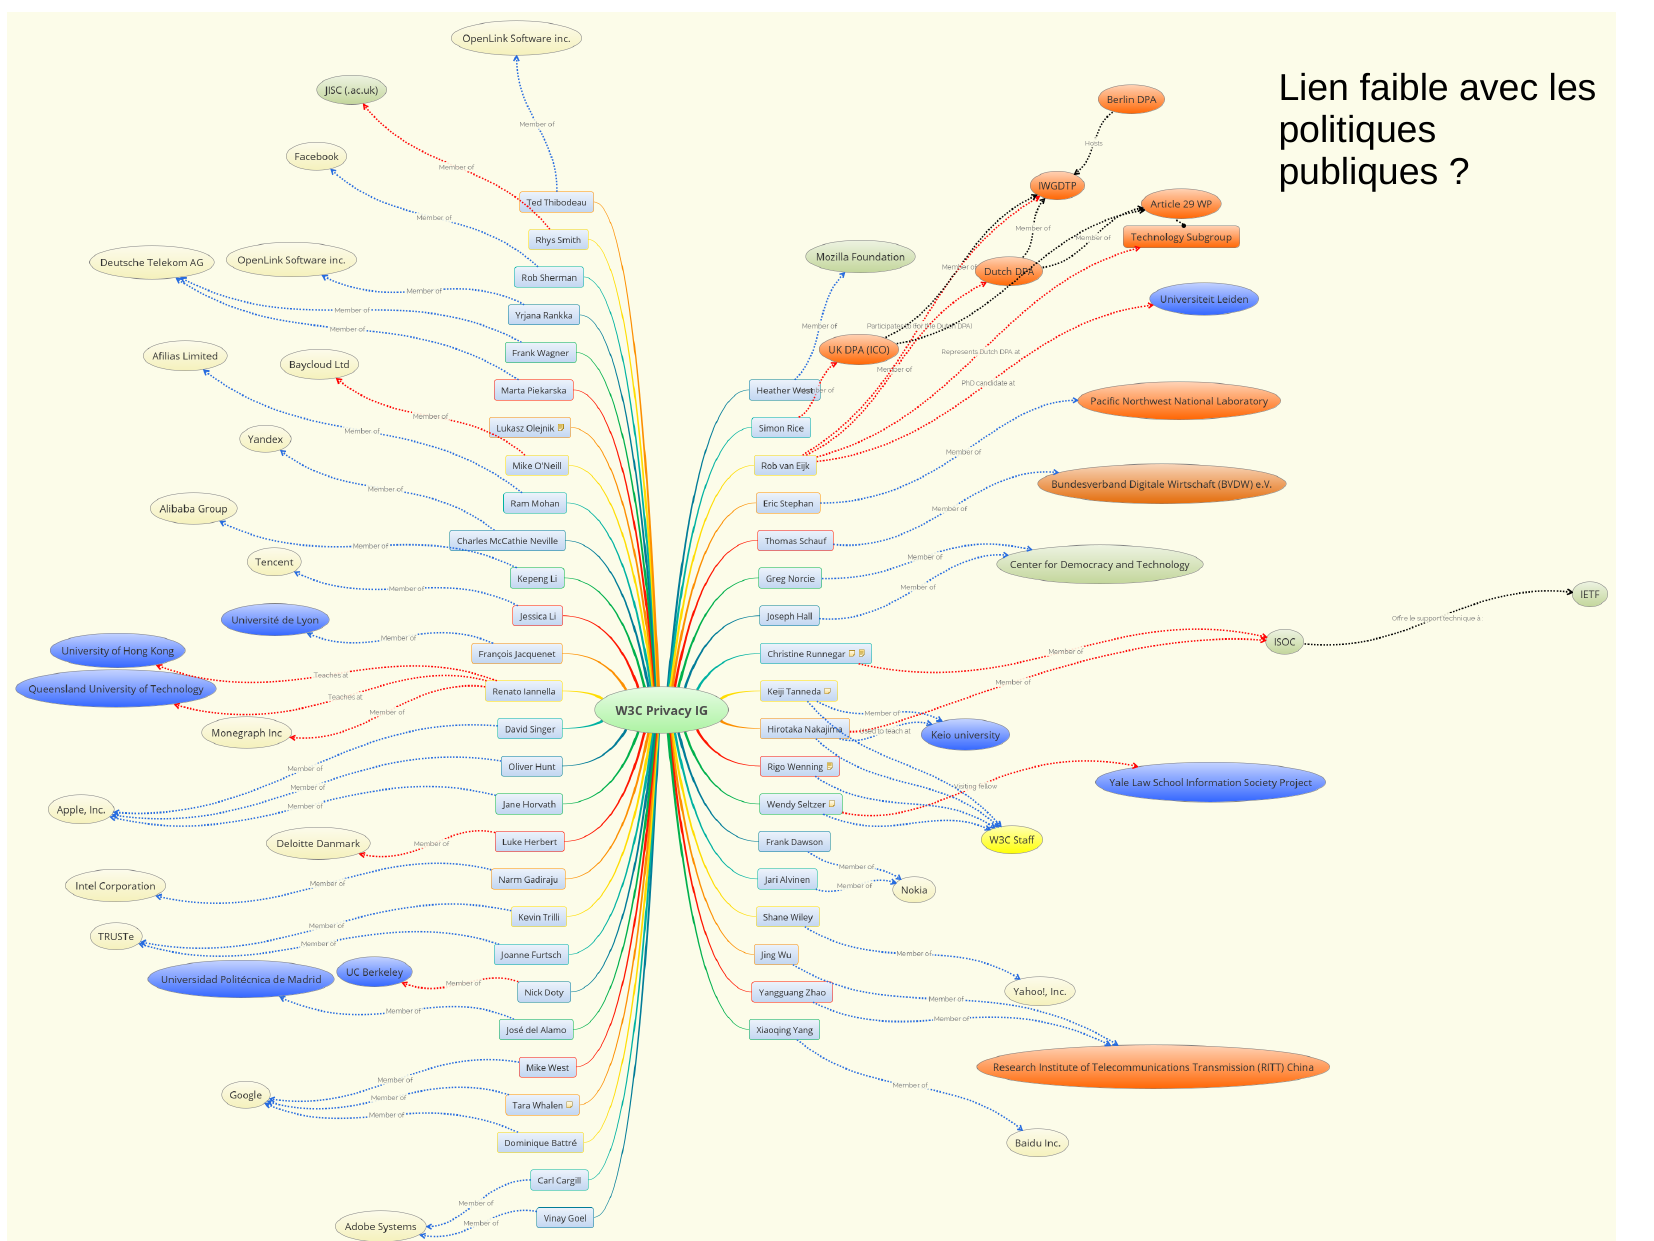

Lien faible avec les
politiques
publiques ?